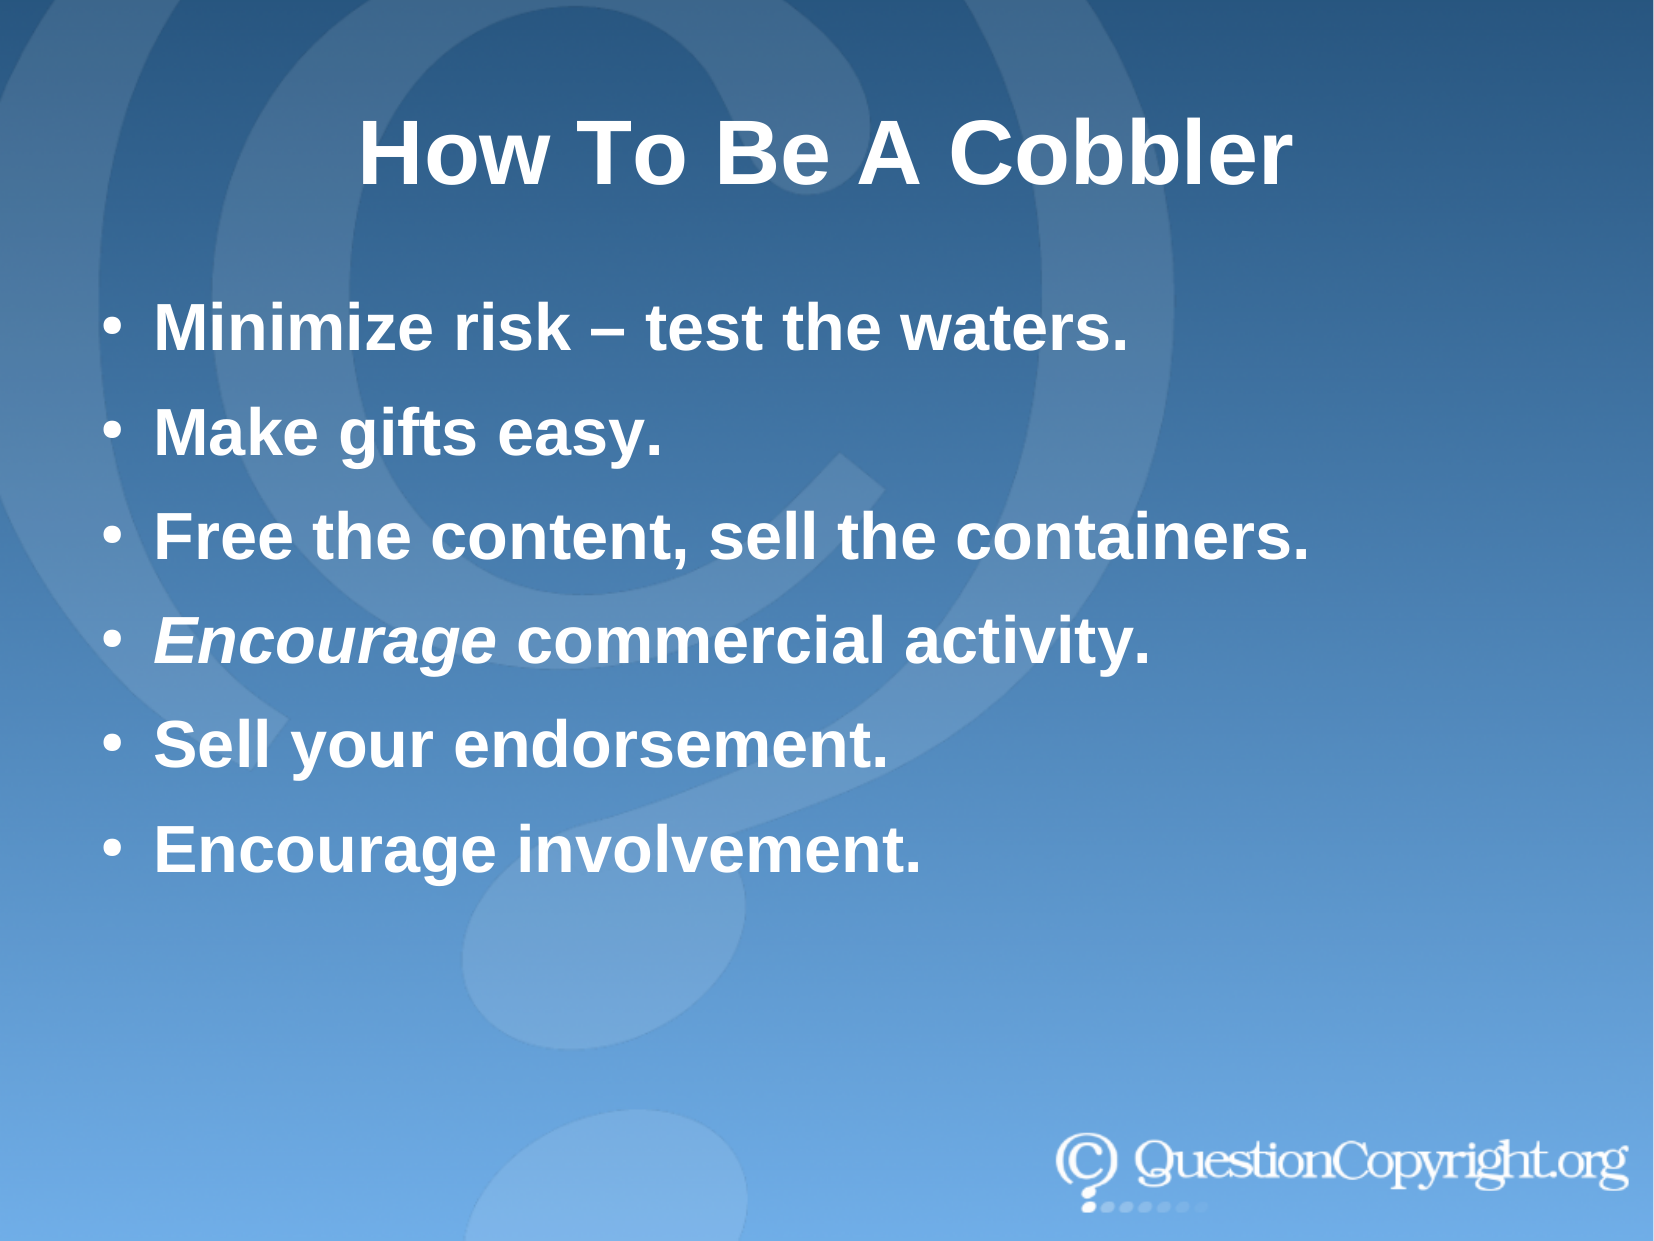

# How To Be A Cobbler
Minimize risk – test the waters.
Make gifts easy.
Free the content, sell the containers.
Encourage commercial activity.
Sell your endorsement.
Encourage involvement.